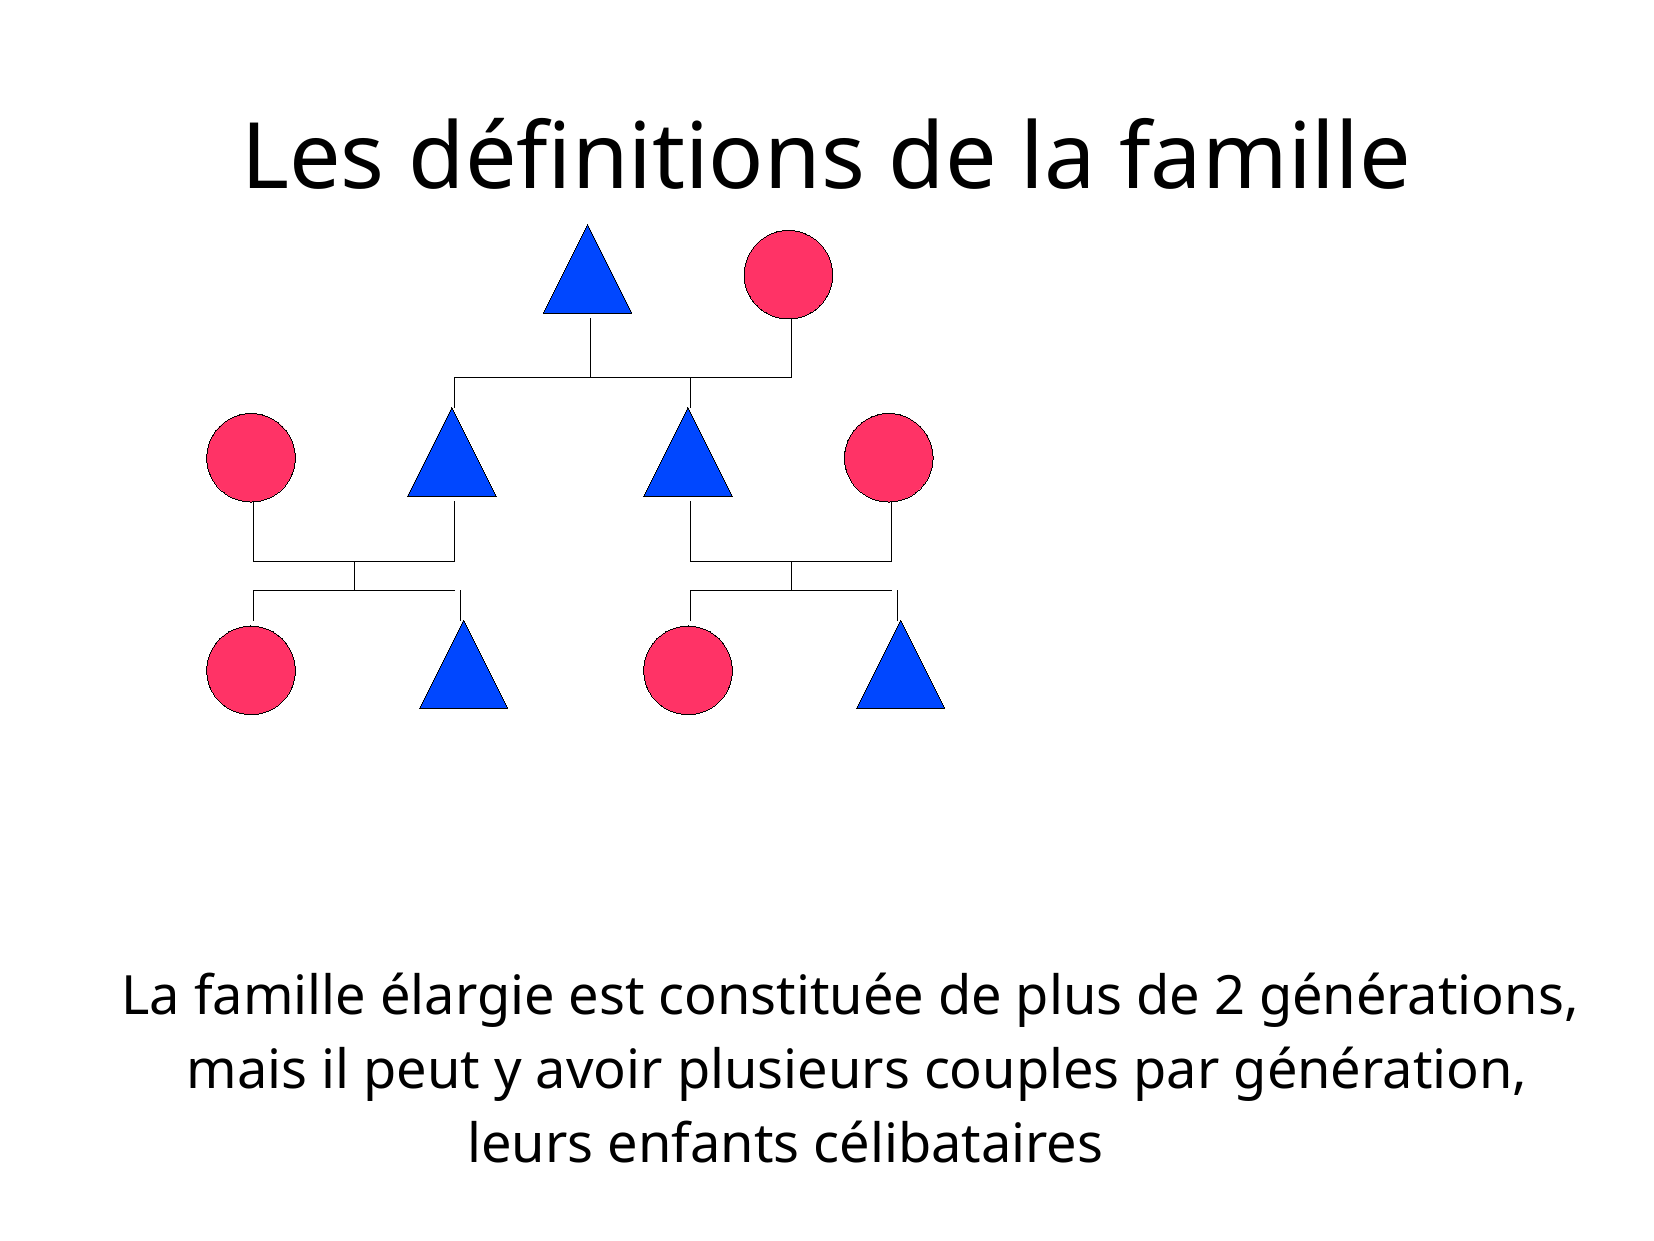

# Les définitions de la famille
La famille élargie est constituée de plus de 2 générations,
mais il peut y avoir plusieurs couples par génération,
leurs enfants célibataires